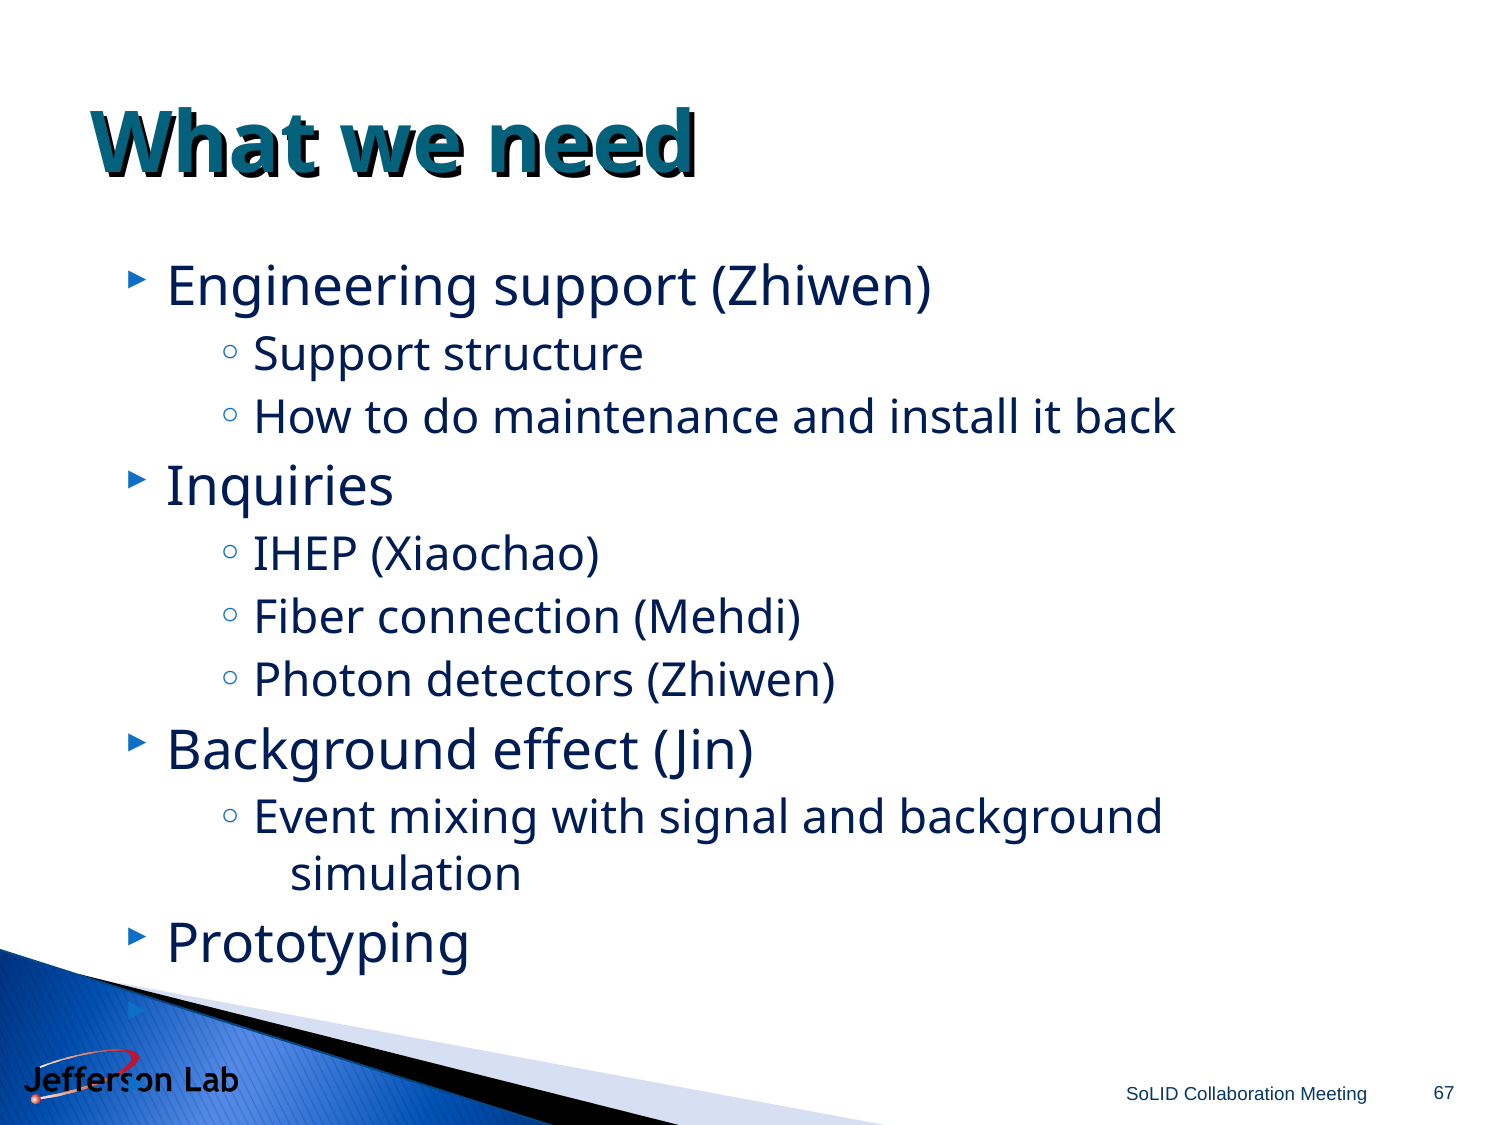

What we need
# Engineering support (Zhiwen)
Support structure
How to do maintenance and install it back
Inquiries
IHEP (Xiaochao)
Fiber connection (Mehdi)
Photon detectors (Zhiwen)
Background effect (Jin)
Event mixing with signal and background simulation
Prototyping
SoLID Collaboration Meeting